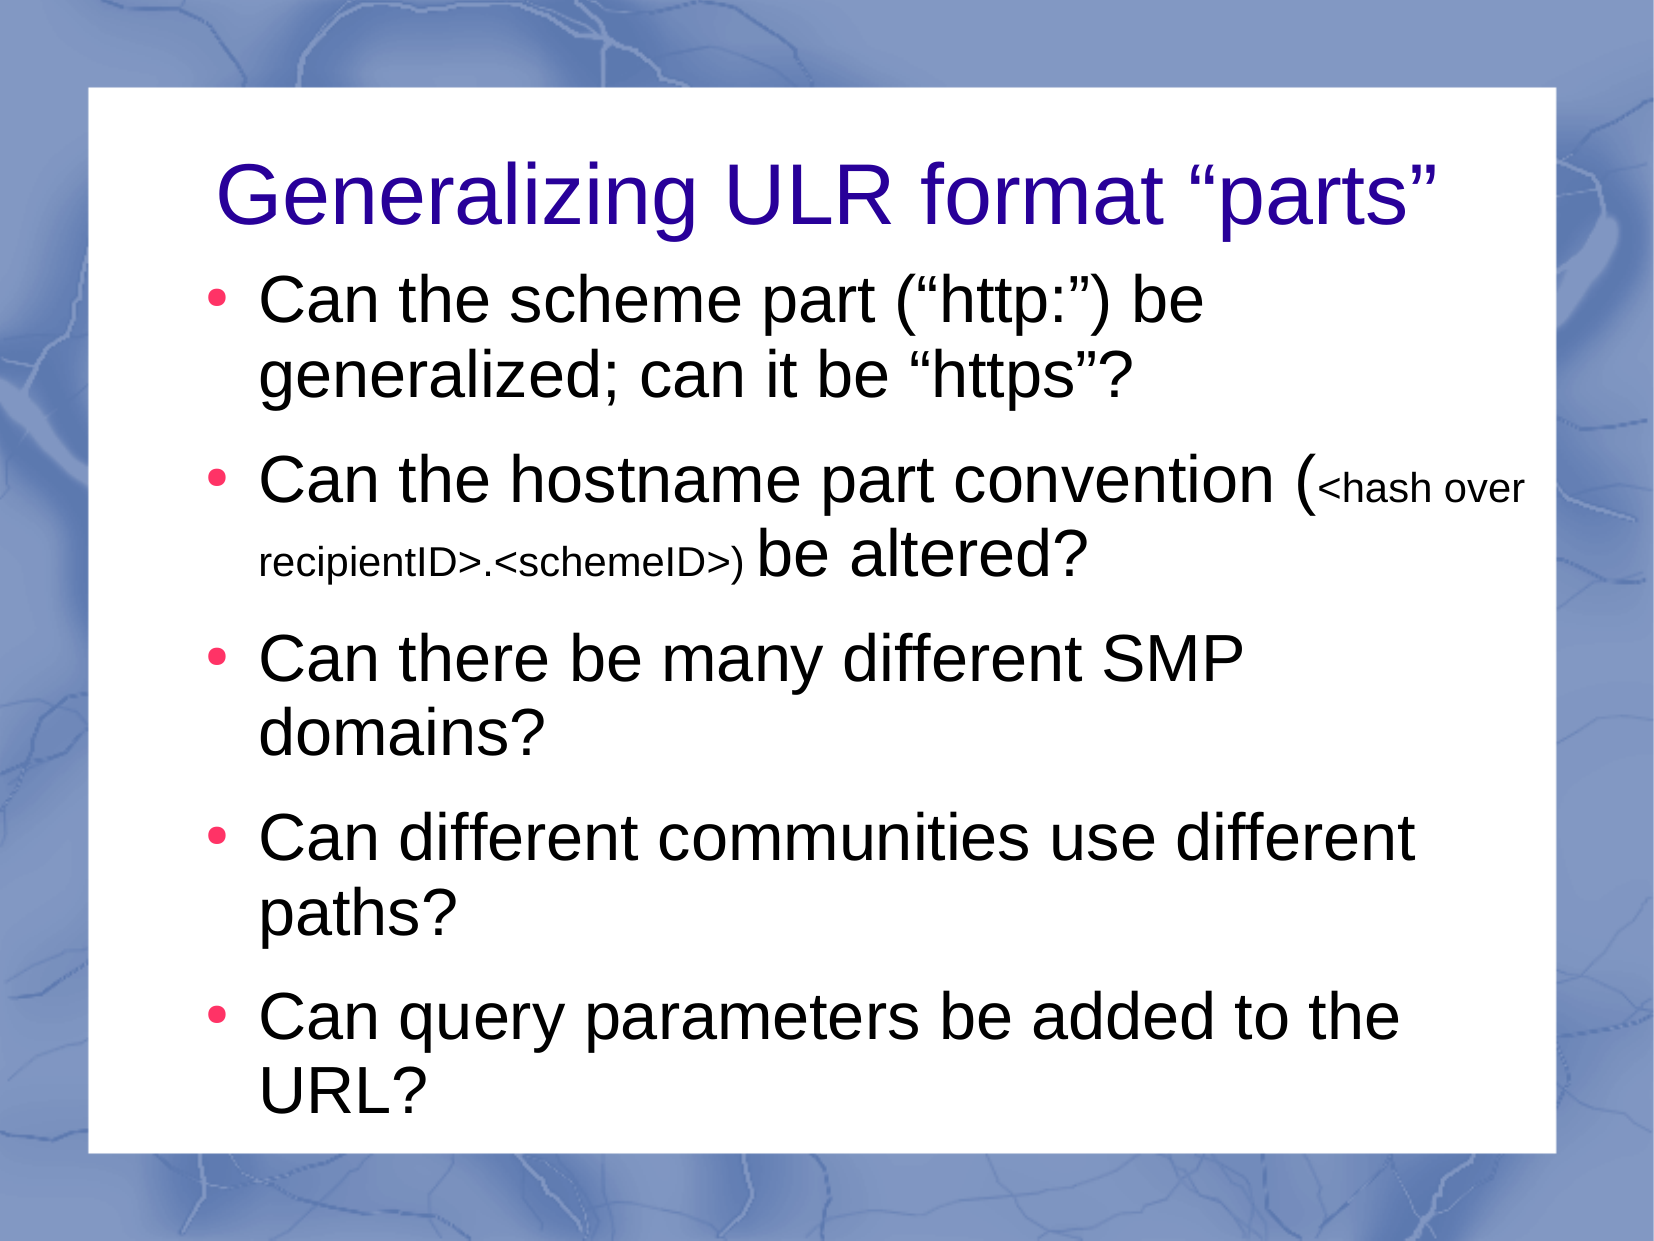

# Generalizing ULR format “parts”
Can the scheme part (“http:”) be generalized; can it be “https”?
Can the hostname part convention (<hash over recipientID>.<schemeID>) be altered?
Can there be many different SMP domains?
Can different communities use different paths?
Can query parameters be added to the URL?